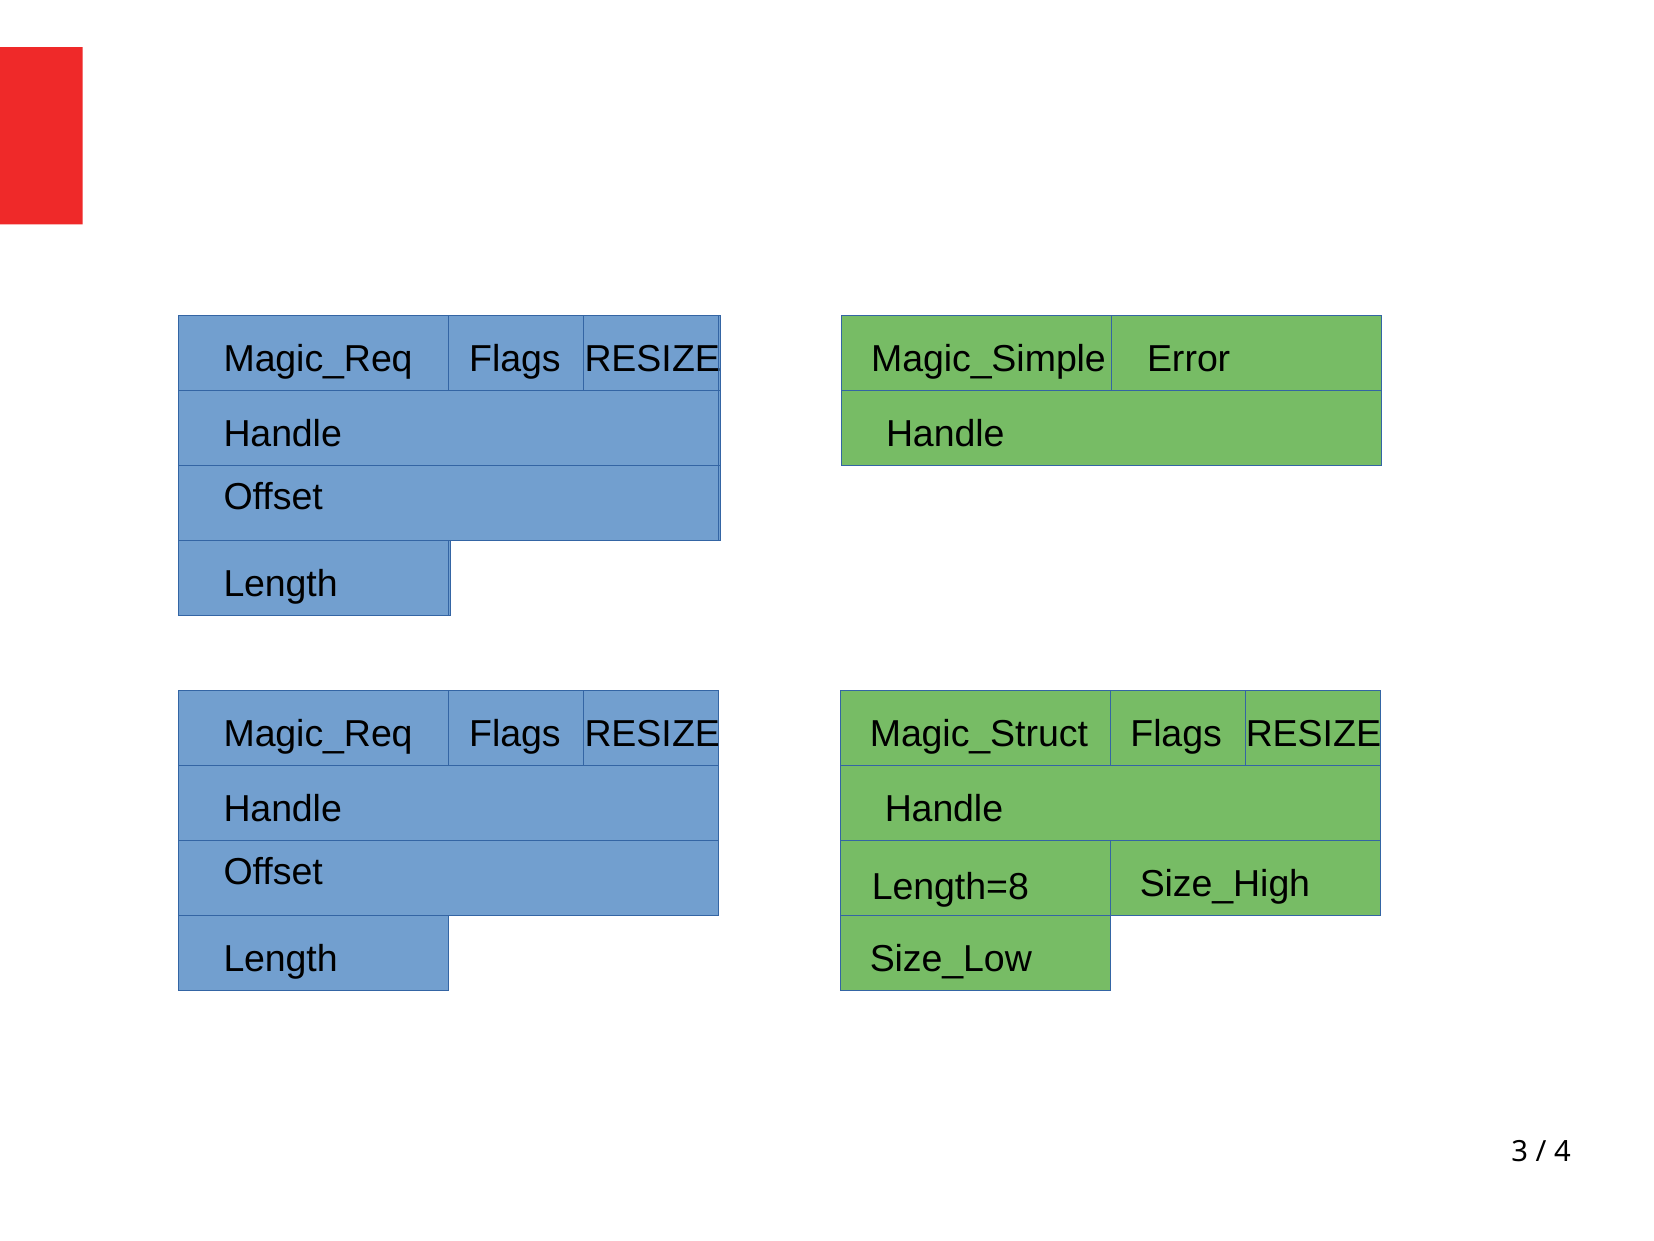

#
Magic_Req
Flags
RESIZE
Handle
Offset
Length
Magic_Req
Flags
RESIZE
Handle
Offset
Length
Magic_Simple
Magic_Simple
Error
Error
Handle
Handle
Magic_Req
Flags
RESIZE
Magic_Struct
Flags
RESIZE
Handle
Handle
Offset
Size_High
Length=8
Length
Size_Low
3